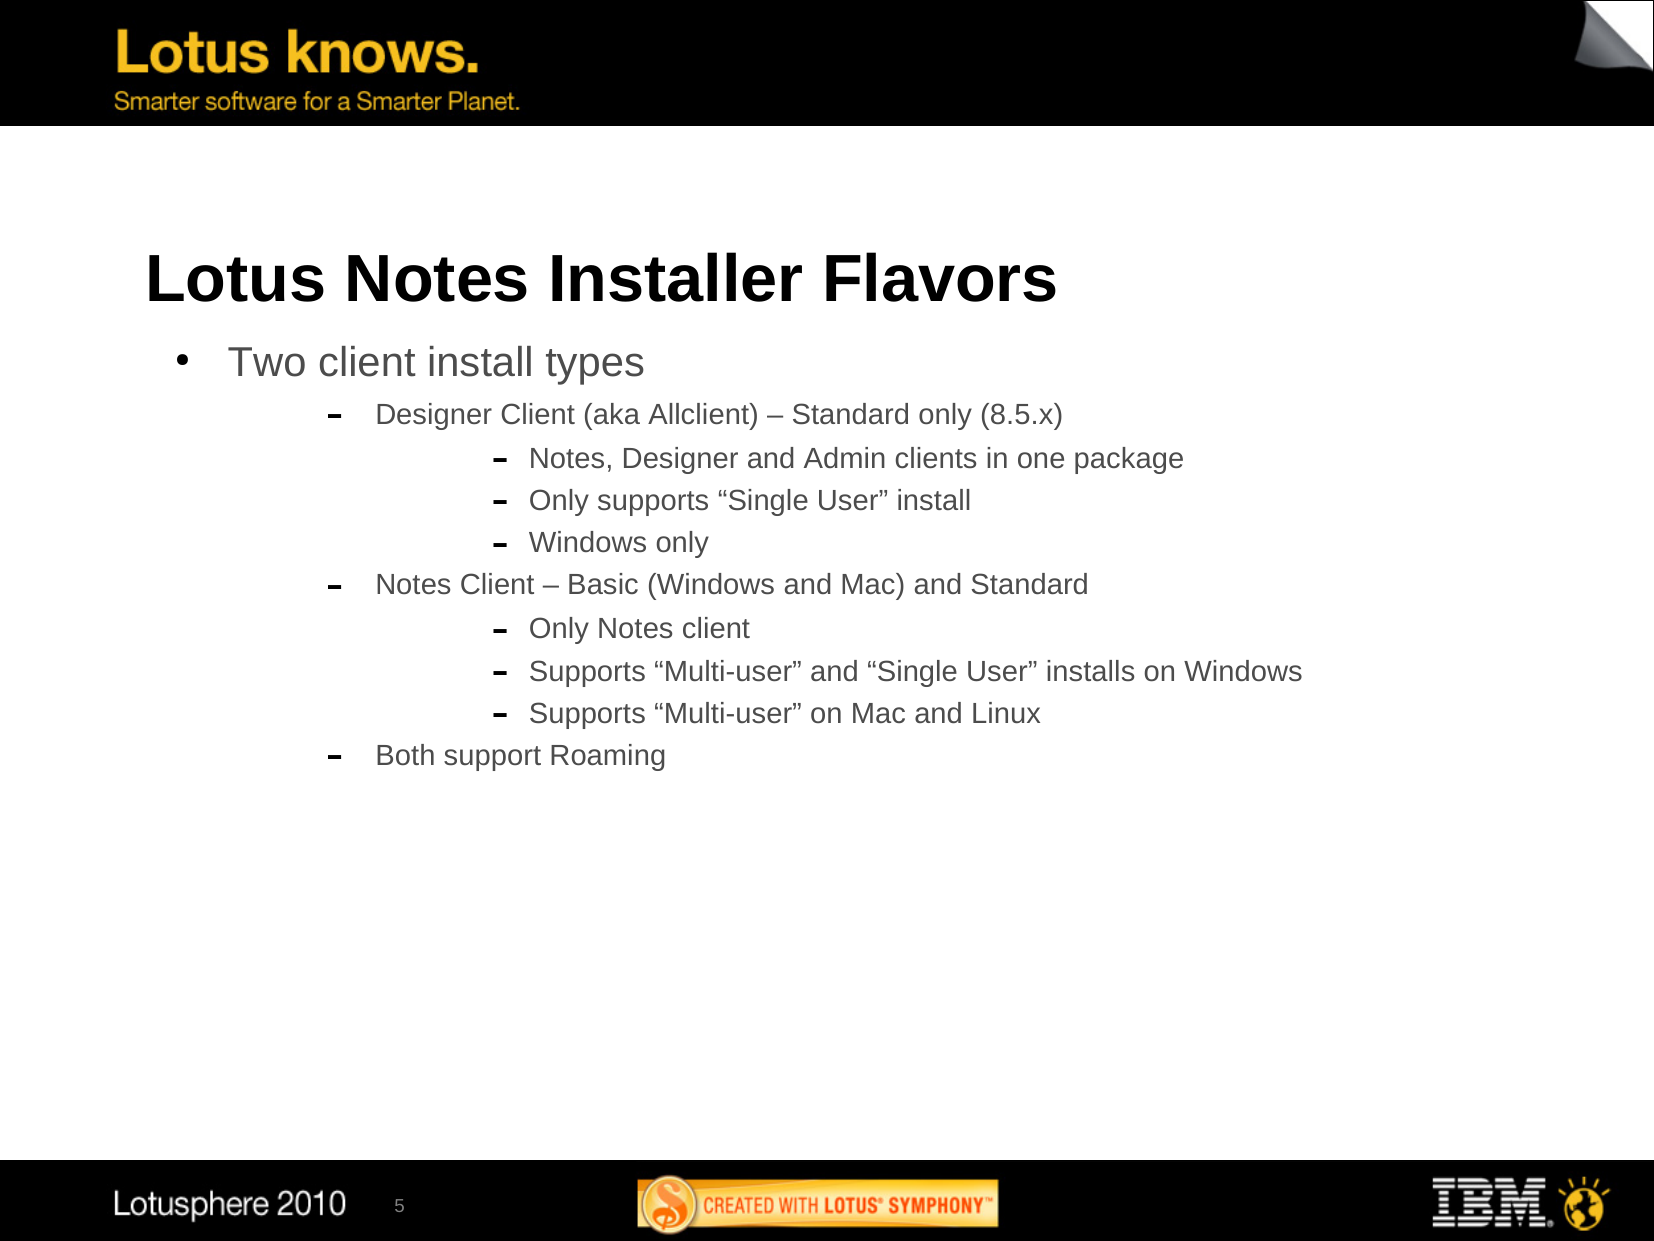

# Lotus Notes Installer Flavors
Two client install types
Designer Client (aka Allclient) – Standard only (8.5.x)
Notes, Designer and Admin clients in one package
Only supports “Single User” install
Windows only
Notes Client – Basic (Windows and Mac) and Standard
Only Notes client
Supports “Multi-user” and “Single User” installs on Windows
Supports “Multi-user” on Mac and Linux
Both support Roaming
5